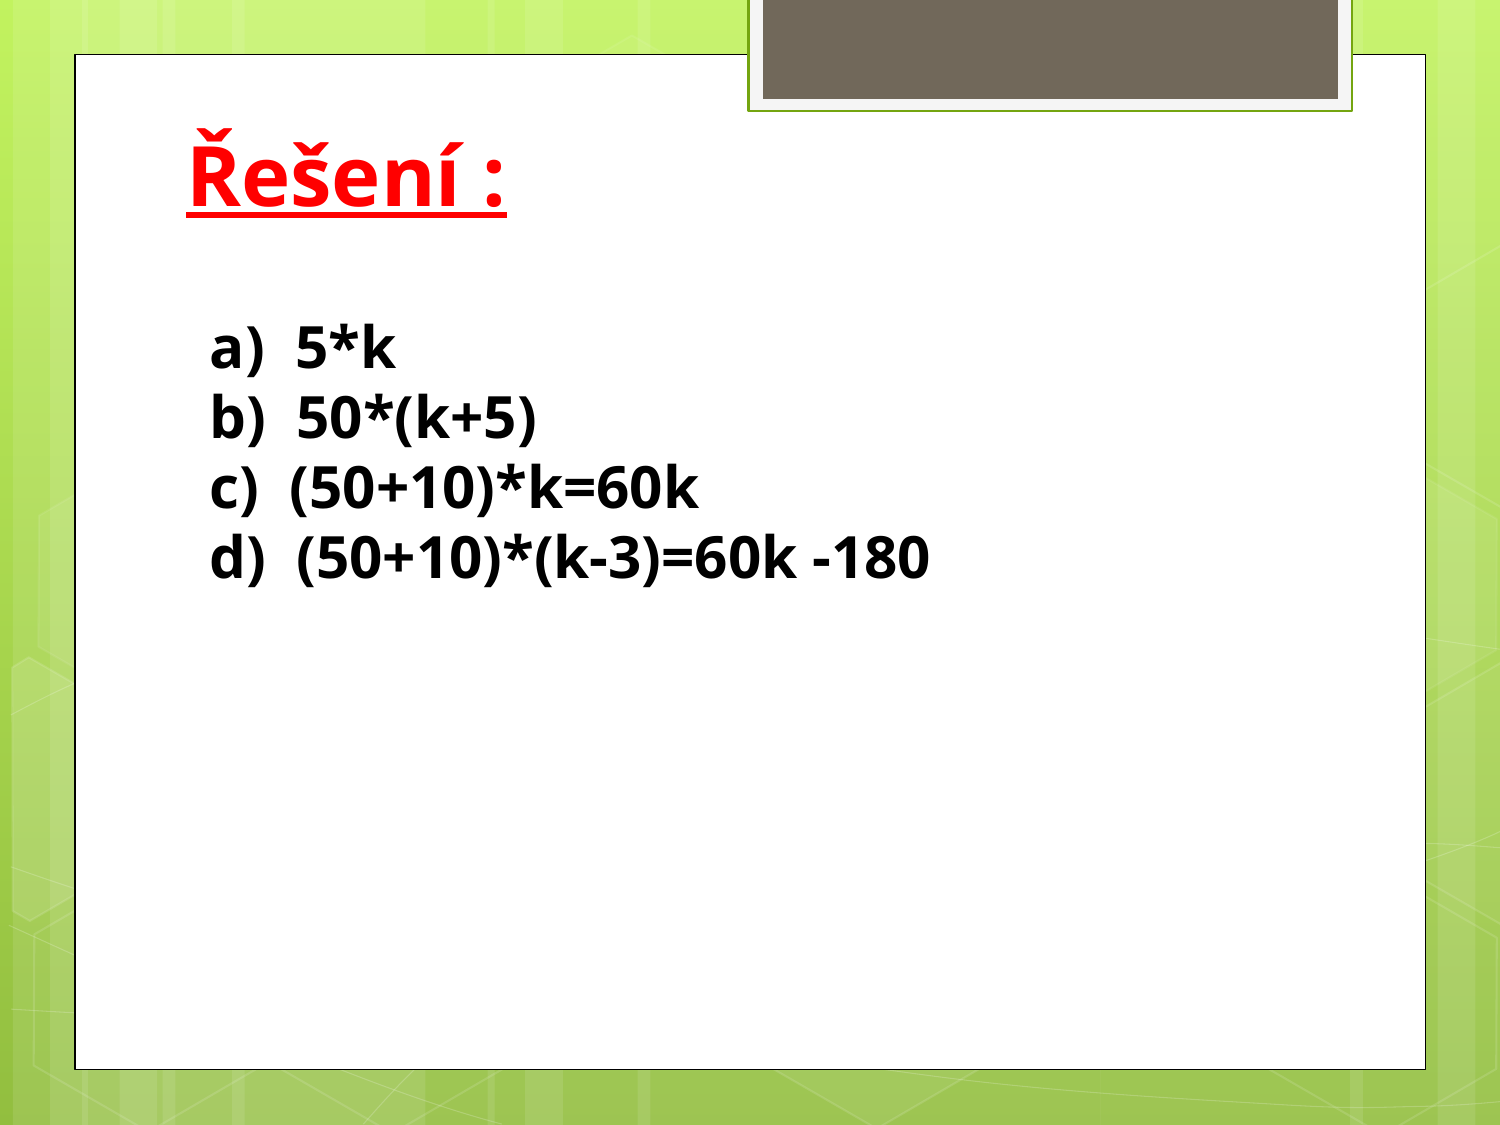

# Řešení :
a) 5*k
b) 50*(k+5)
c) (50+10)*k=60k
d) (50+10)*(k-3)=60k -180